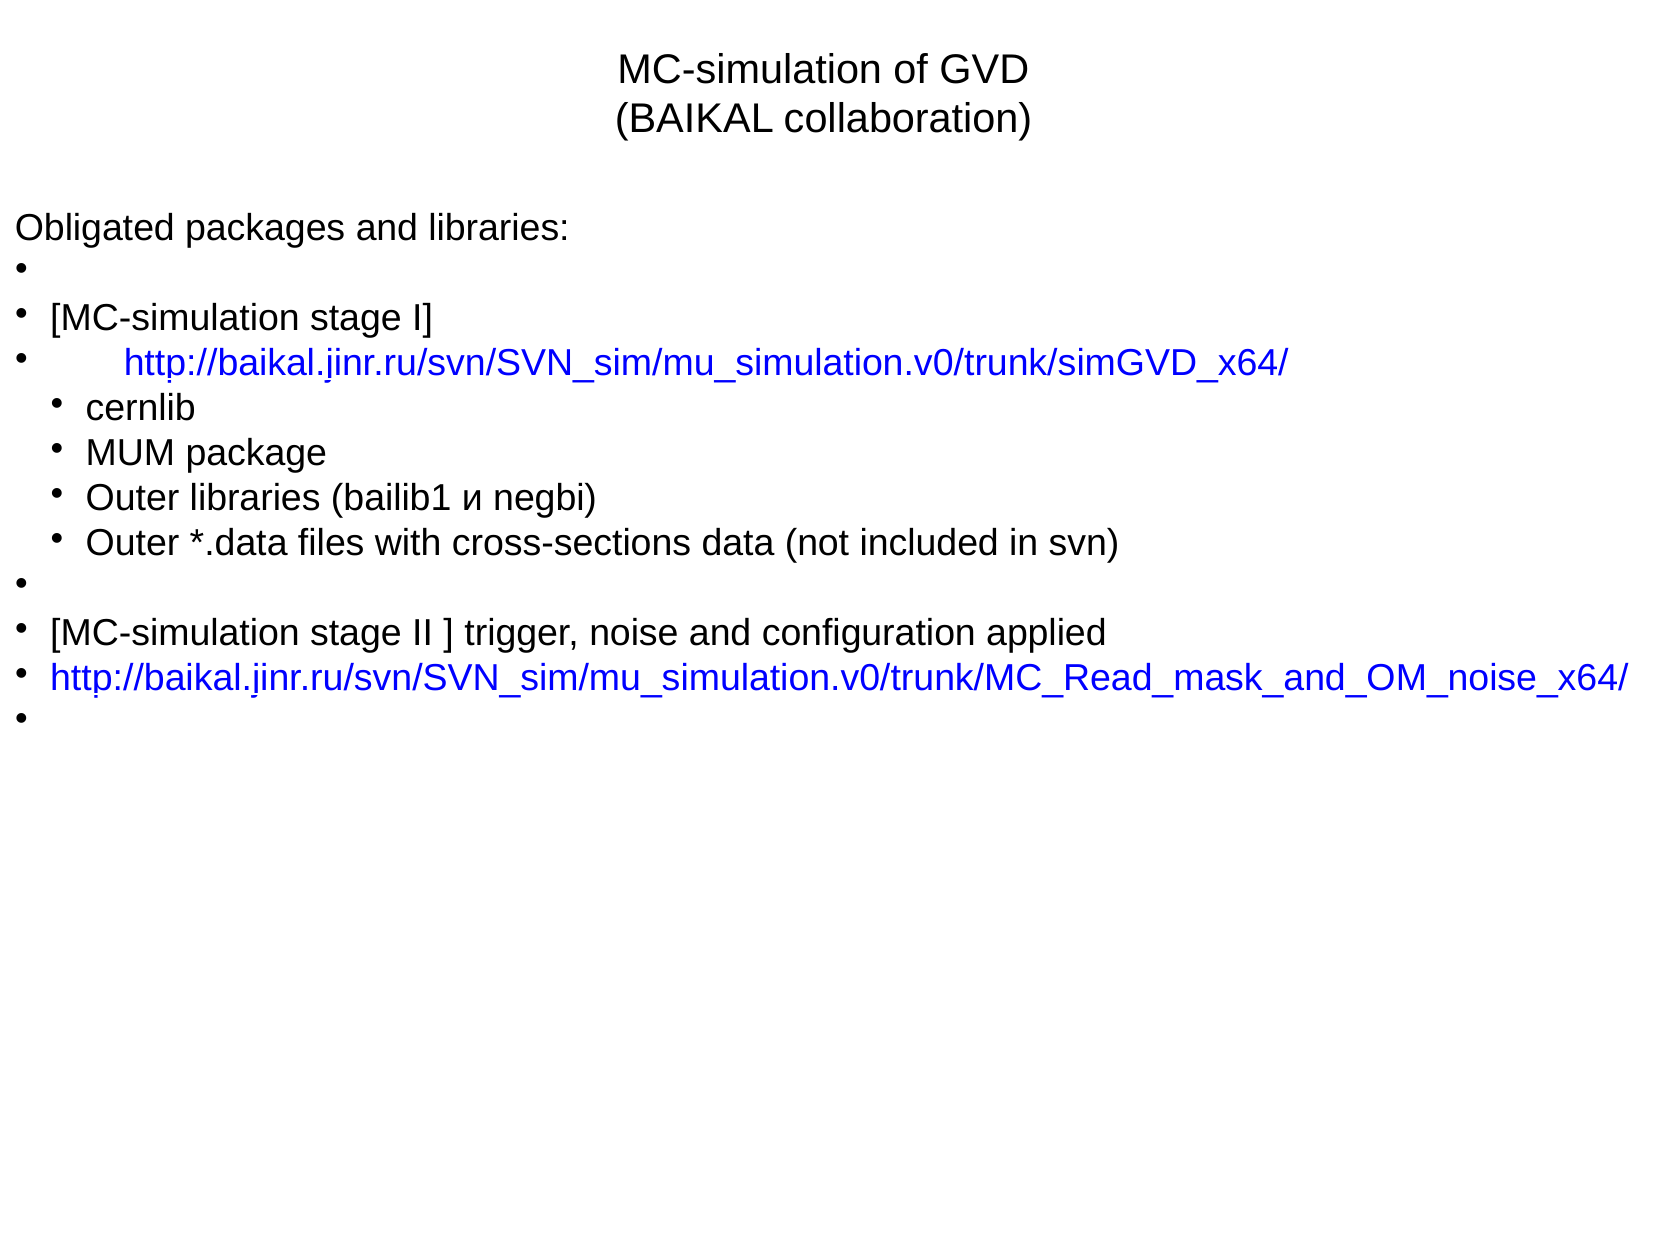

MC-simulation of GVD
(BAIKAL collaboration)
Obligated packages and libraries:
[MC-simulation stage I]
 http://baikal.jinr.ru/svn/SVN_sim/mu_simulation.v0/trunk/simGVD_x64/
cernlib
MUM package
Outer libraries (bailib1 и negbi)
Outer *.data files with cross-sections data (not included in svn)
[MC-simulation stage II ] trigger, noise and configuration applied
http://baikal.jinr.ru/svn/SVN_sim/mu_simulation.v0/trunk/MC_Read_mask_and_OM_noise_x64/